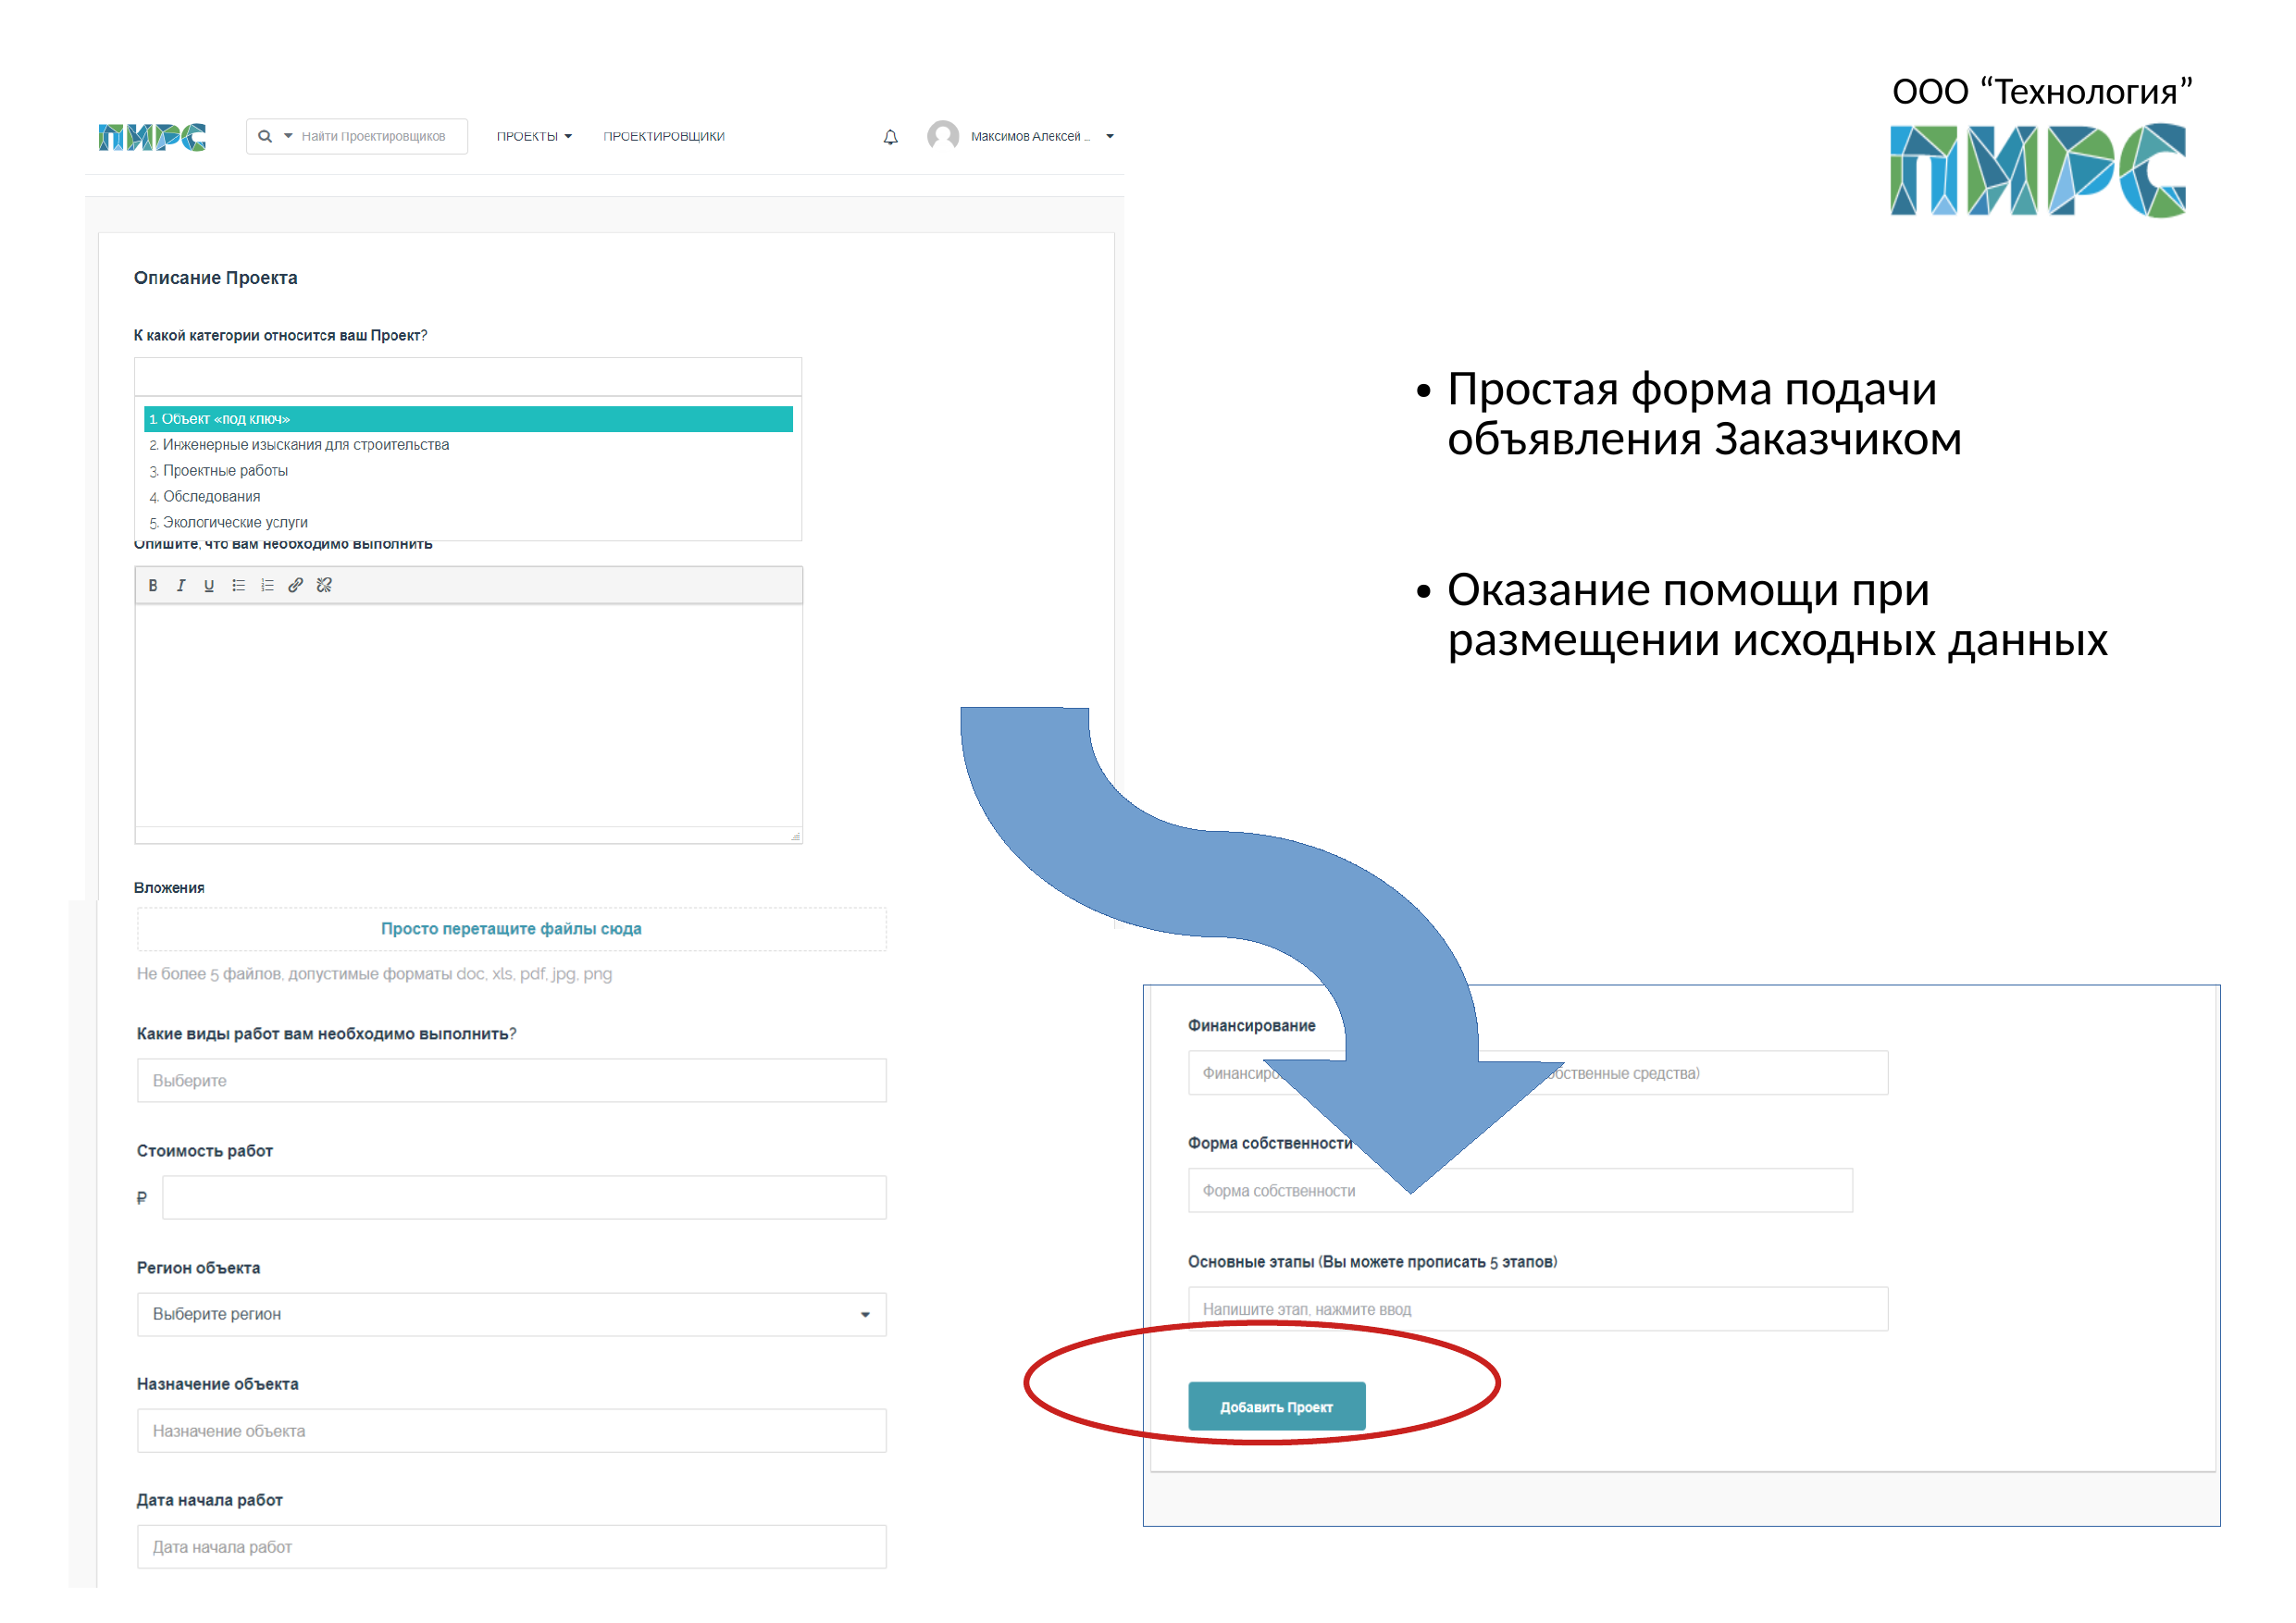

ООО “Технология”
Простая форма подачи объявления Заказчиком
Оказание помощи при размещении исходных данных